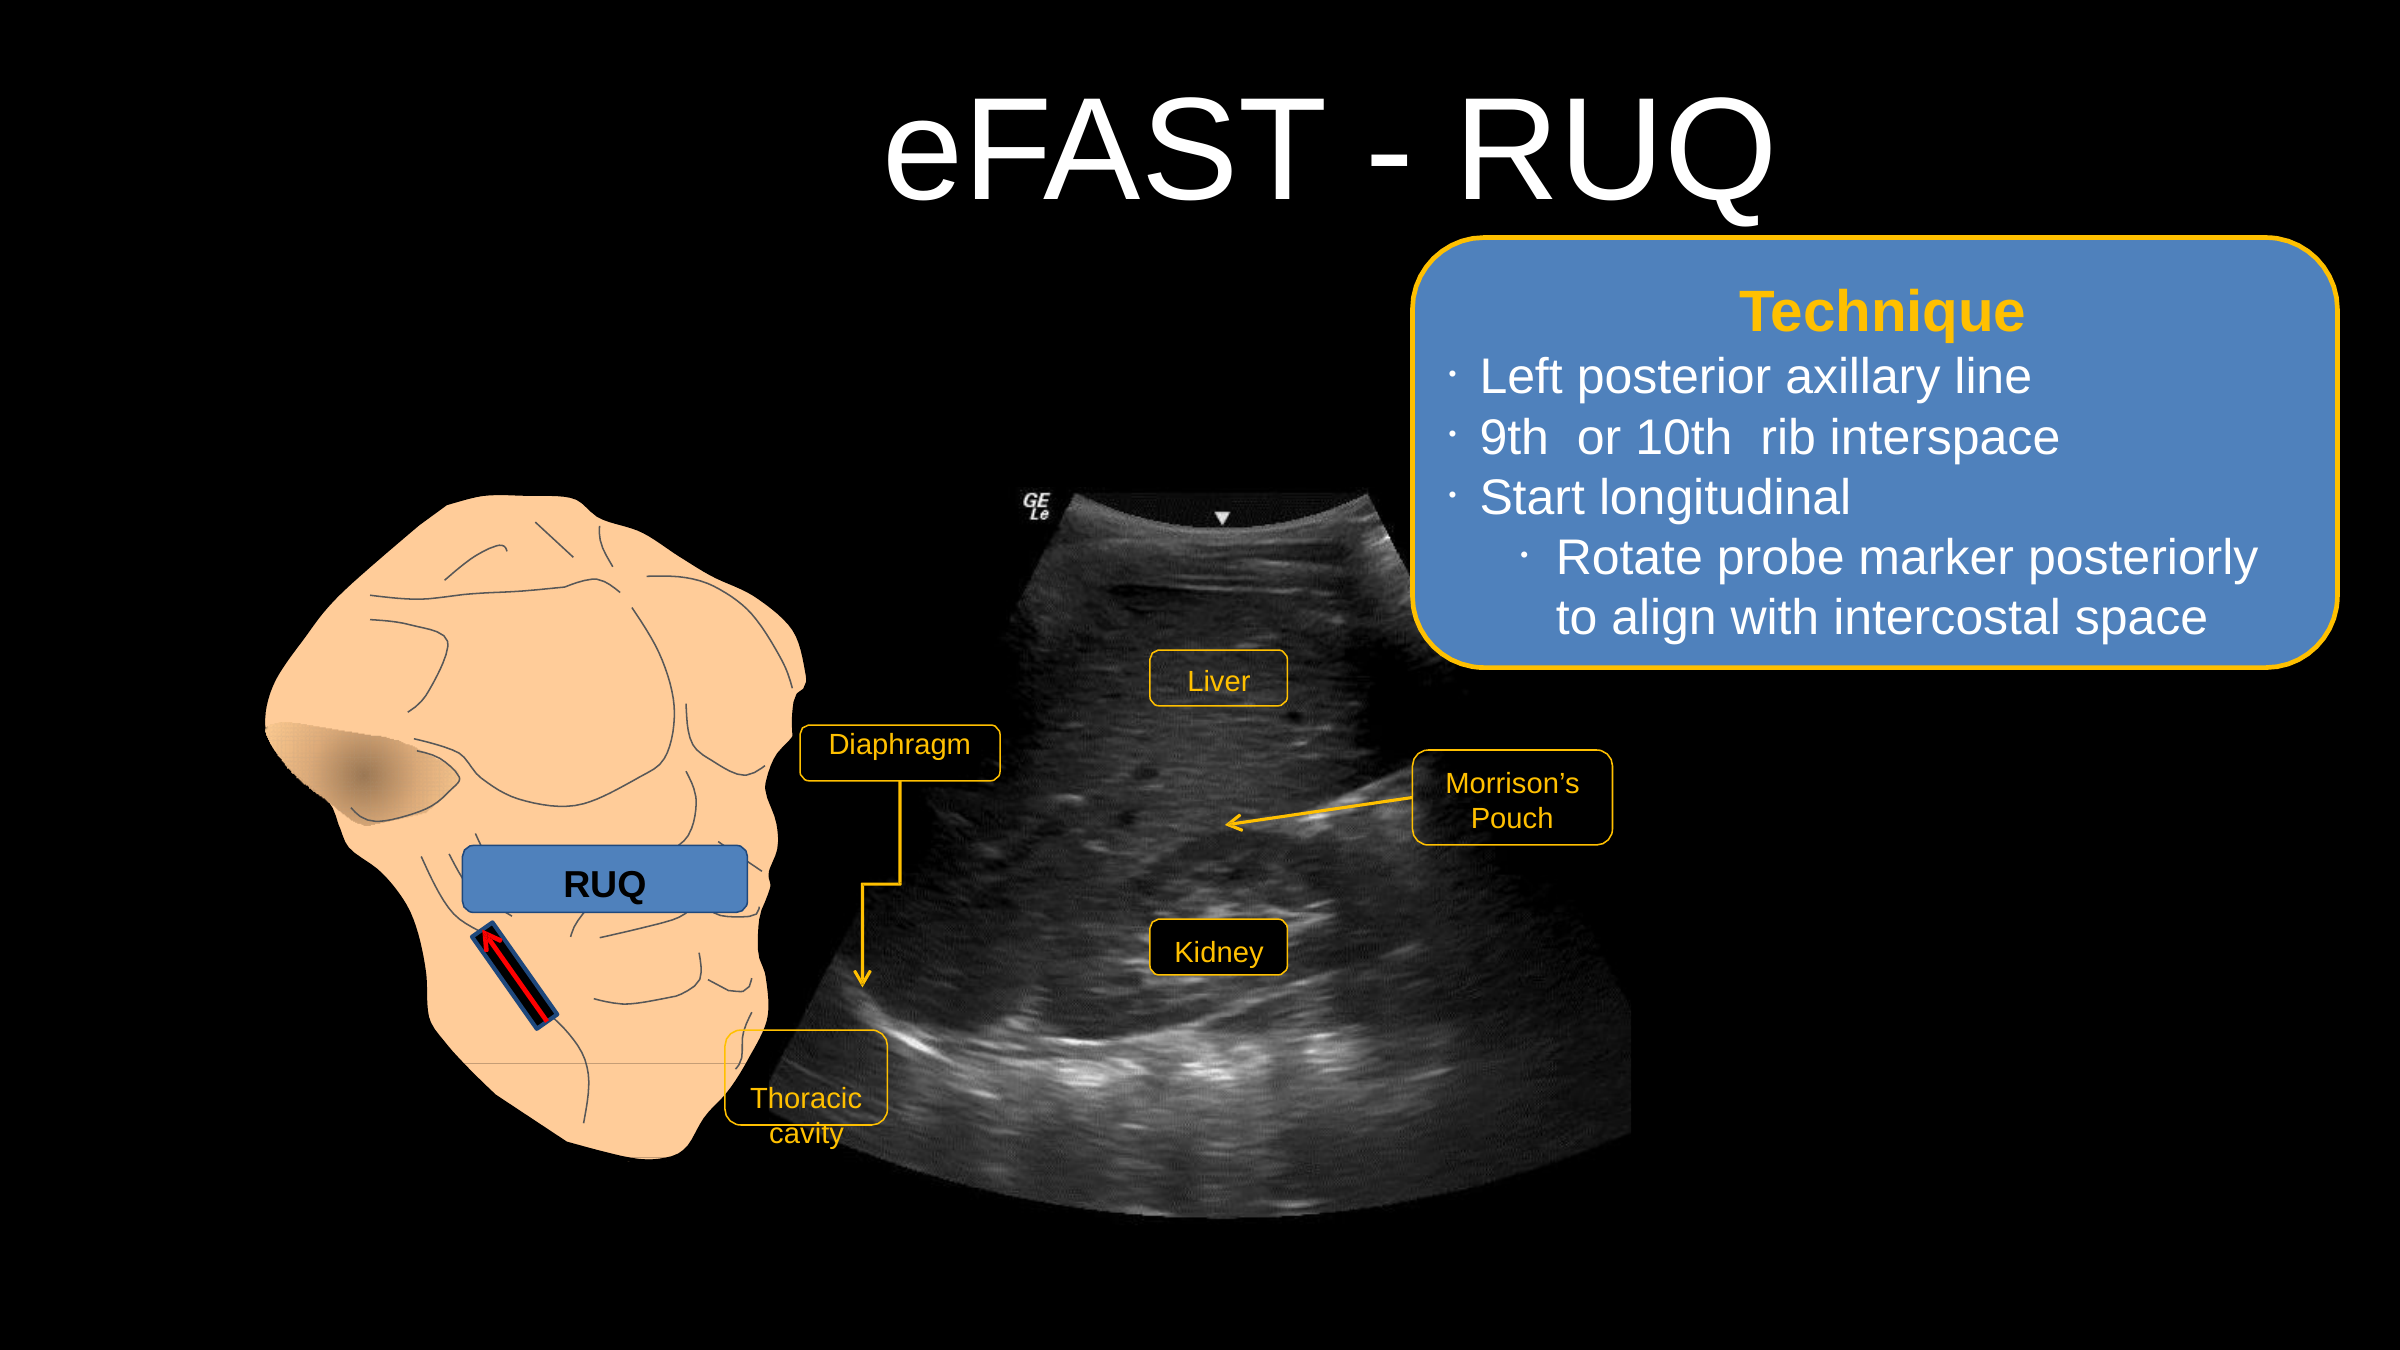

# eFAST - RUQ
Technique
Left posterior axillary line
9th or 10th rib interspace
Start longitudinal
Rotate probe marker posteriorly to align with intercostal space
Liver
Diaphragm
Morrison’s Pouch
RUQ
Kidney
Thoracic cavity